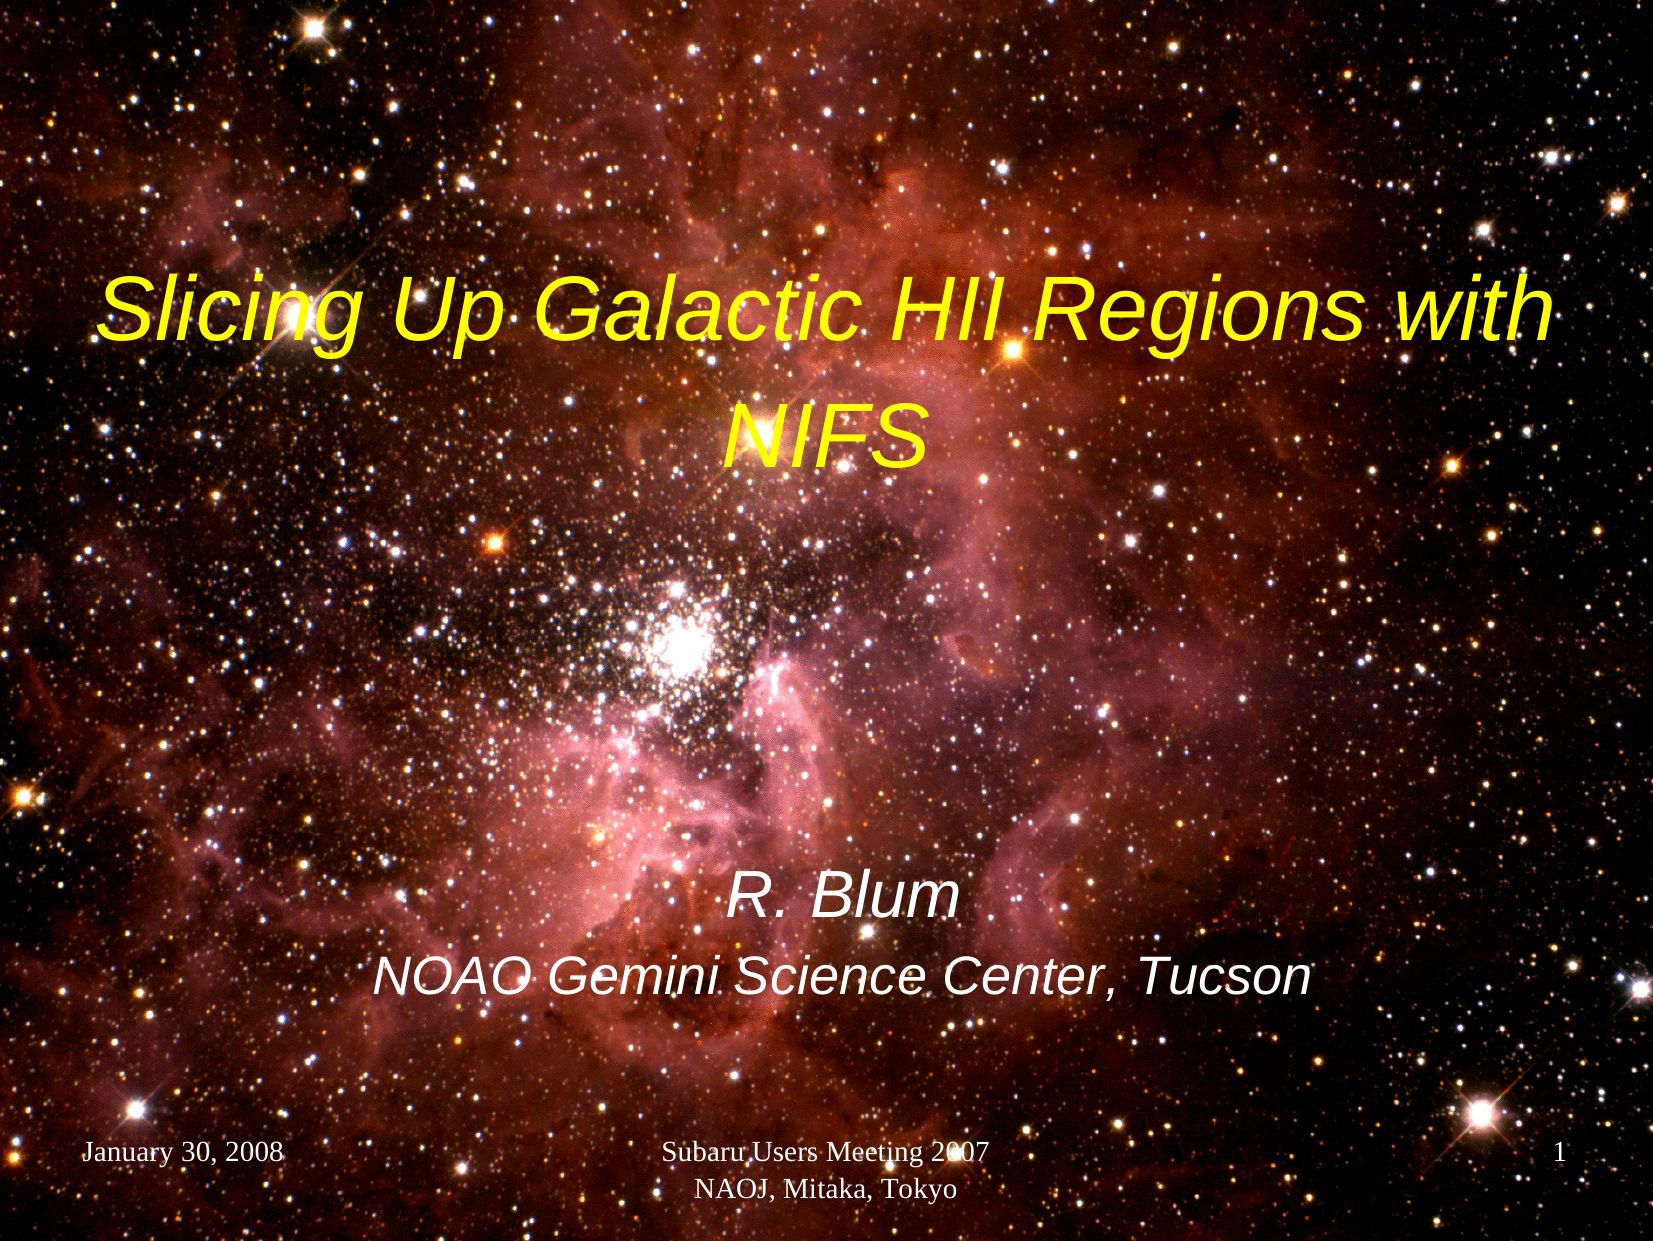

# Slicing Up Galactic HII Regions with NIFS
R. Blum
NOAO Gemini Science Center, Tucson
1